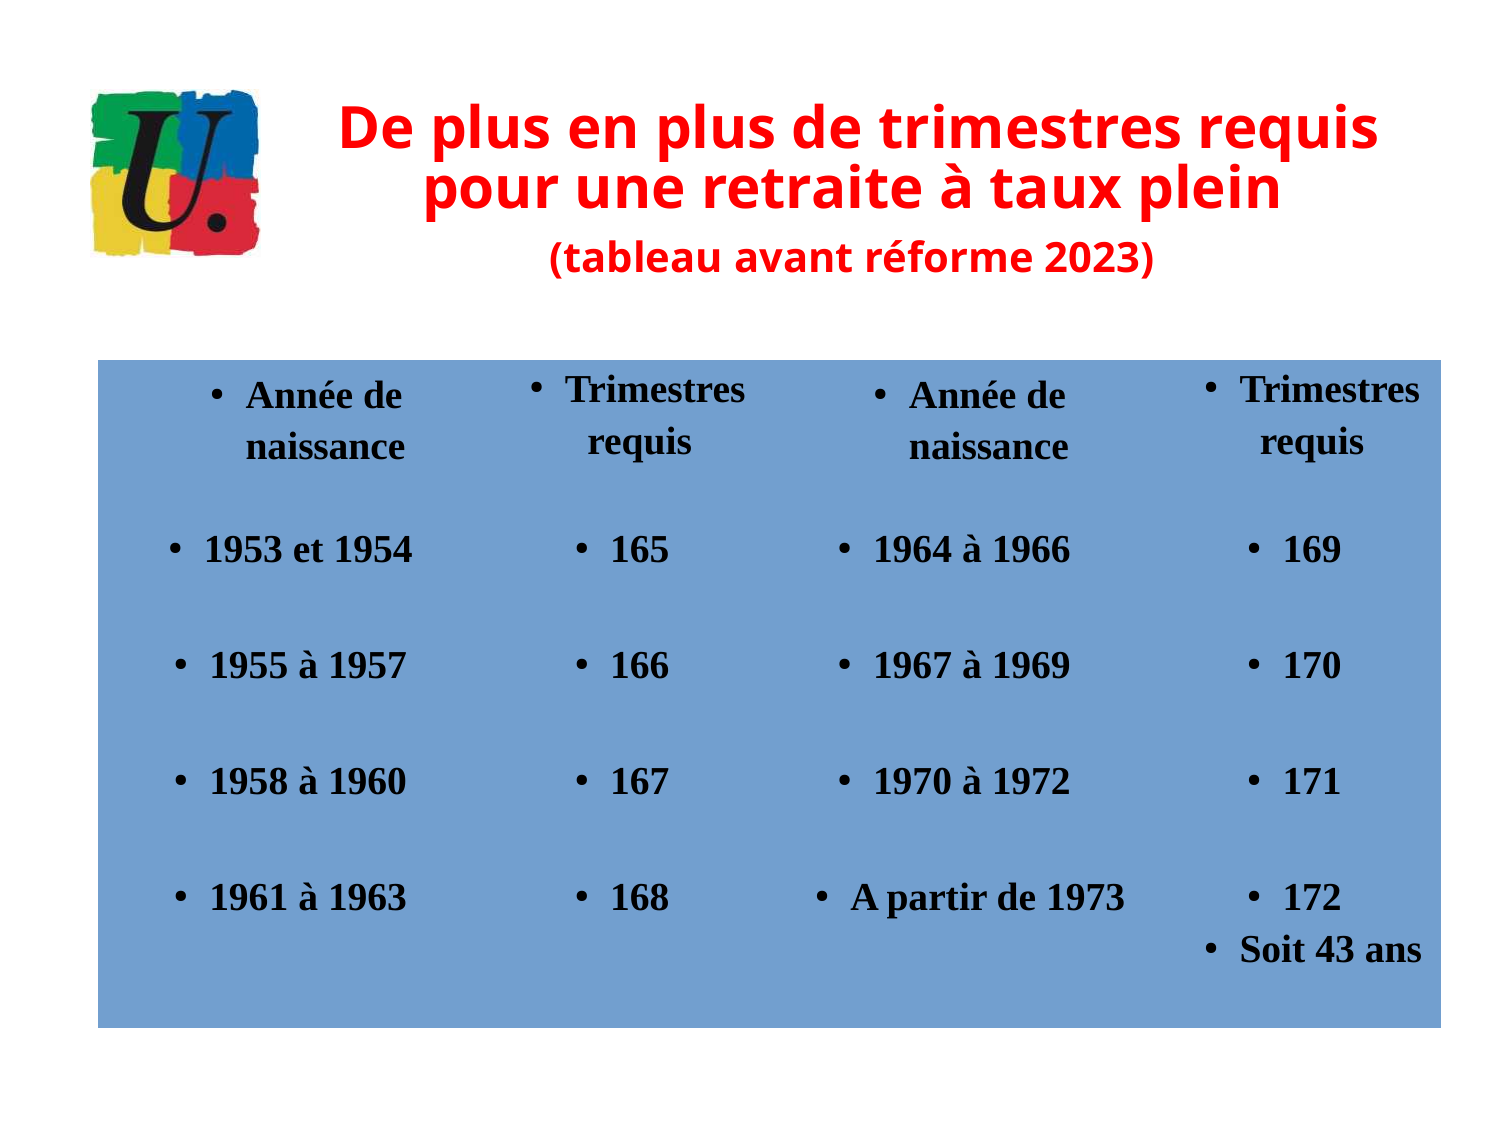

De plus en plus de trimestres requis pour une retraite à taux plein
(tableau avant réforme 2023)
| Année de naissance | Trimestres requis | Année de naissance | Trimestres requis |
| --- | --- | --- | --- |
| 1953 et 1954 | 165 | 1964 à 1966 | 169 |
| 1955 à 1957 | 166 | 1967 à 1969 | 170 |
| 1958 à 1960 | 167 | 1970 à 1972 | 171 |
| 1961 à 1963 | 168 | A partir de 1973 | 172 Soit 43 ans |